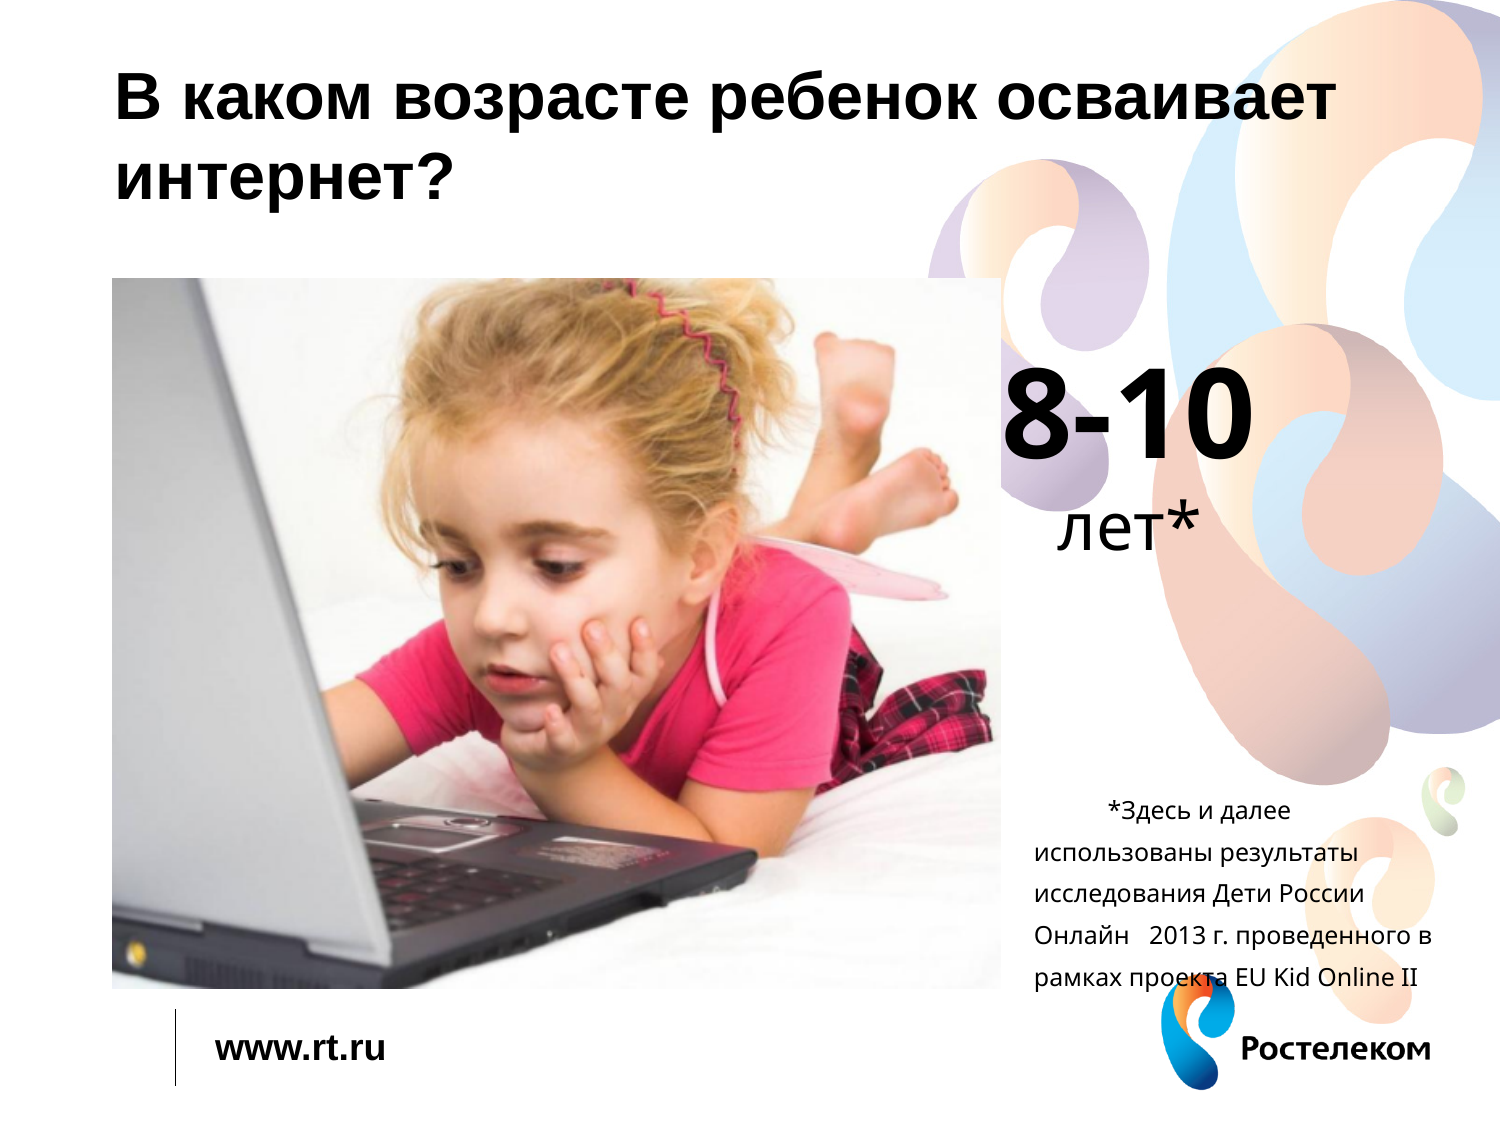

# В каком возрасте ребенок осваивает интернет?
8-10 лет*
	*Здесь и далее использованы результаты исследования Дети России Онлайн 2013 г. проведенного в рамках проекта EU Kid Online II